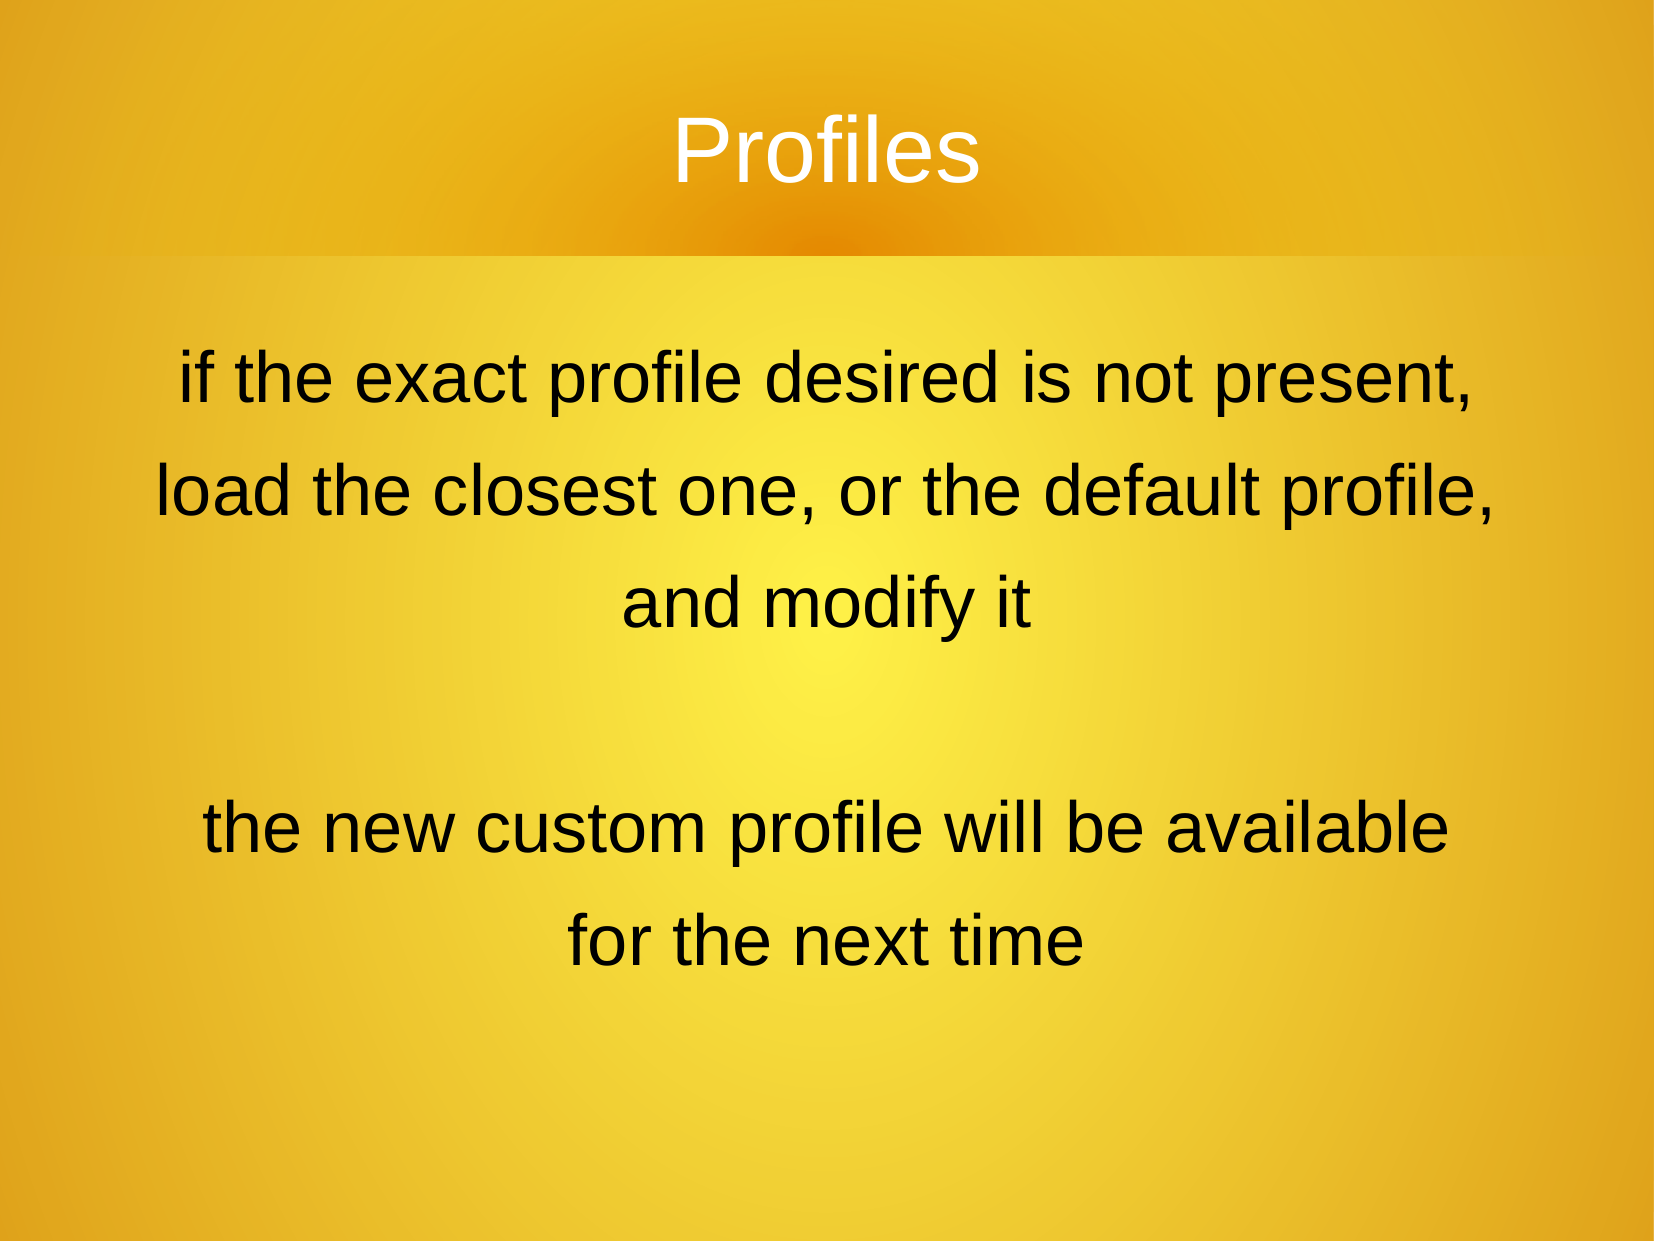

# Profiles
if the exact profile desired is not present,
load the closest one, or the default profile,
and modify it
the new custom profile will be available
for the next time